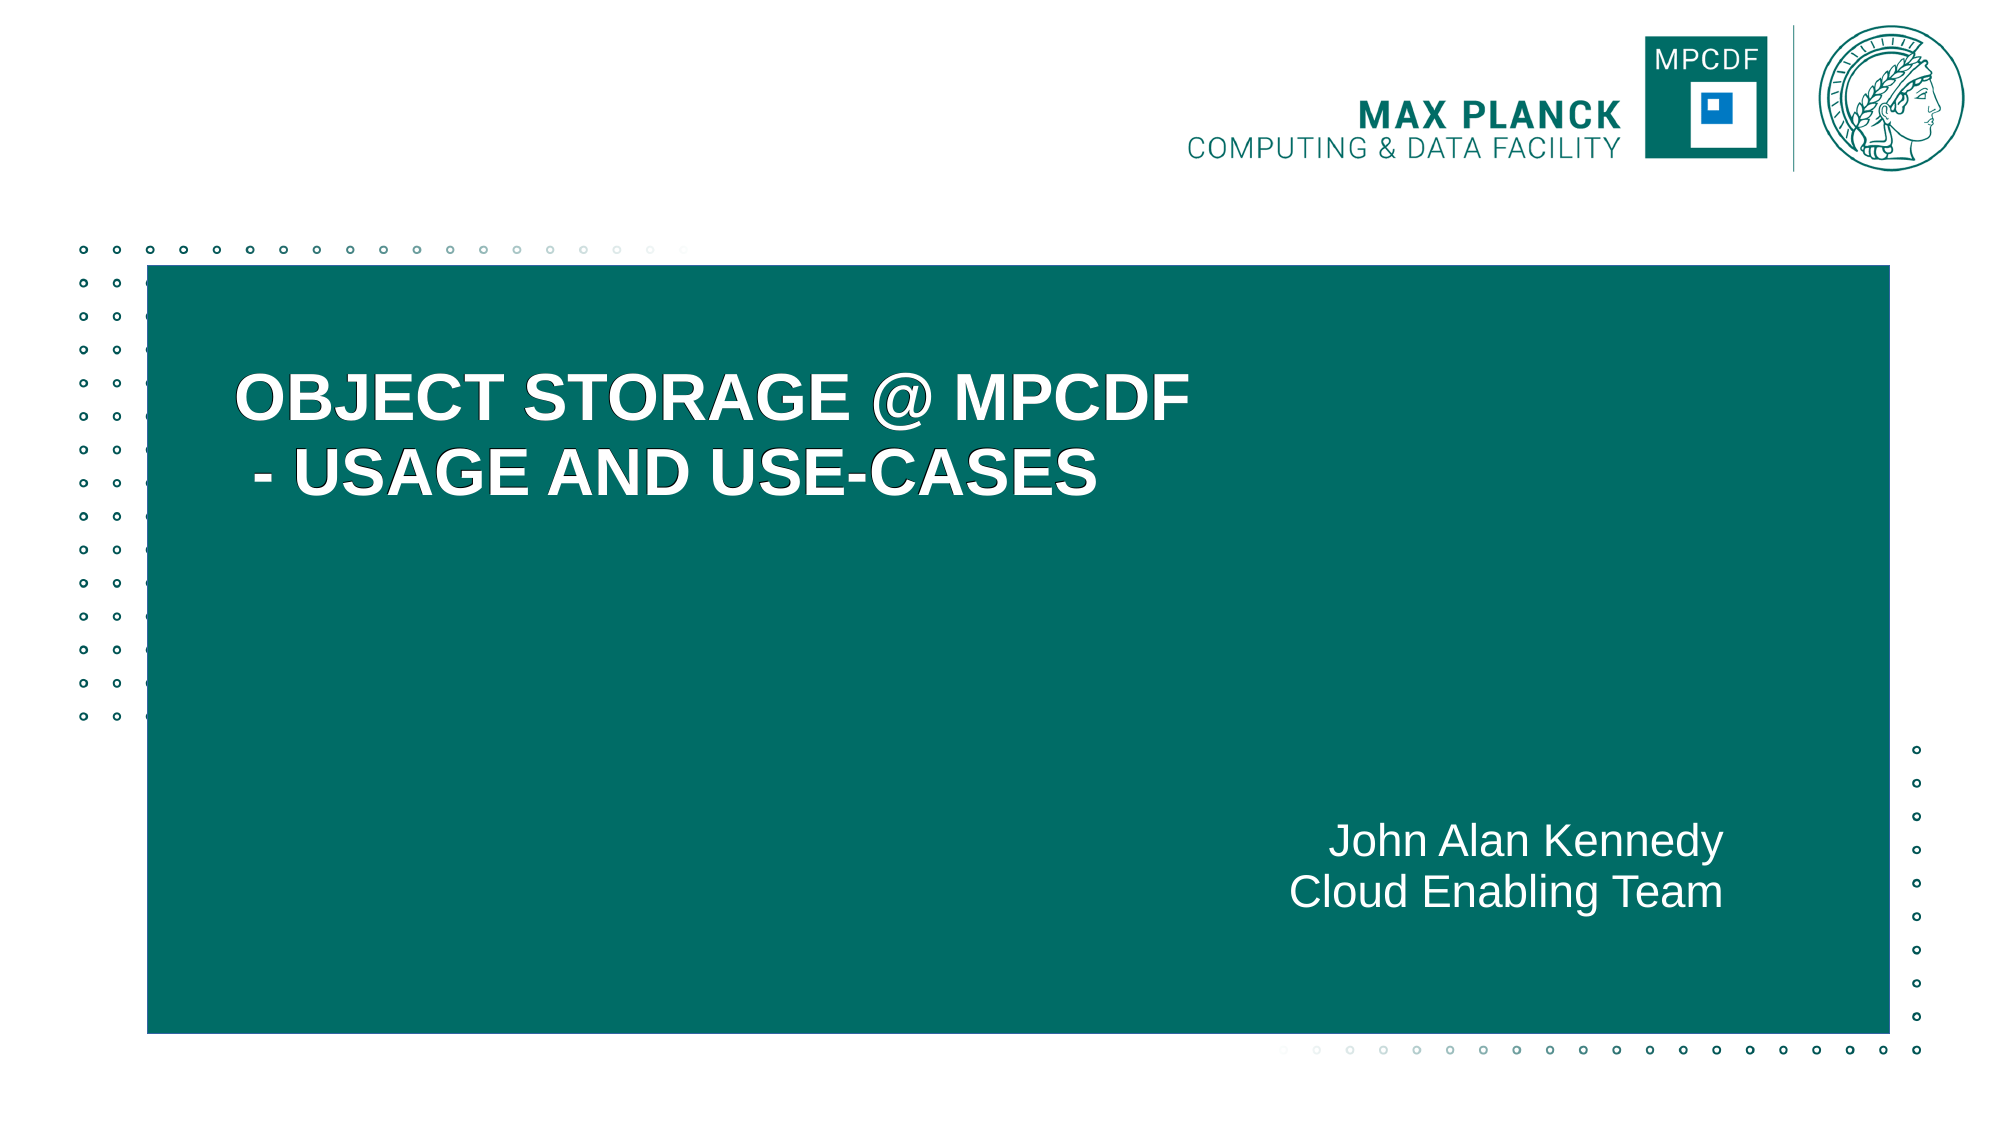

# Object storage @ MPCDF - Usage and use-cases
								John Alan Kennedy
Cloud Enabling Team